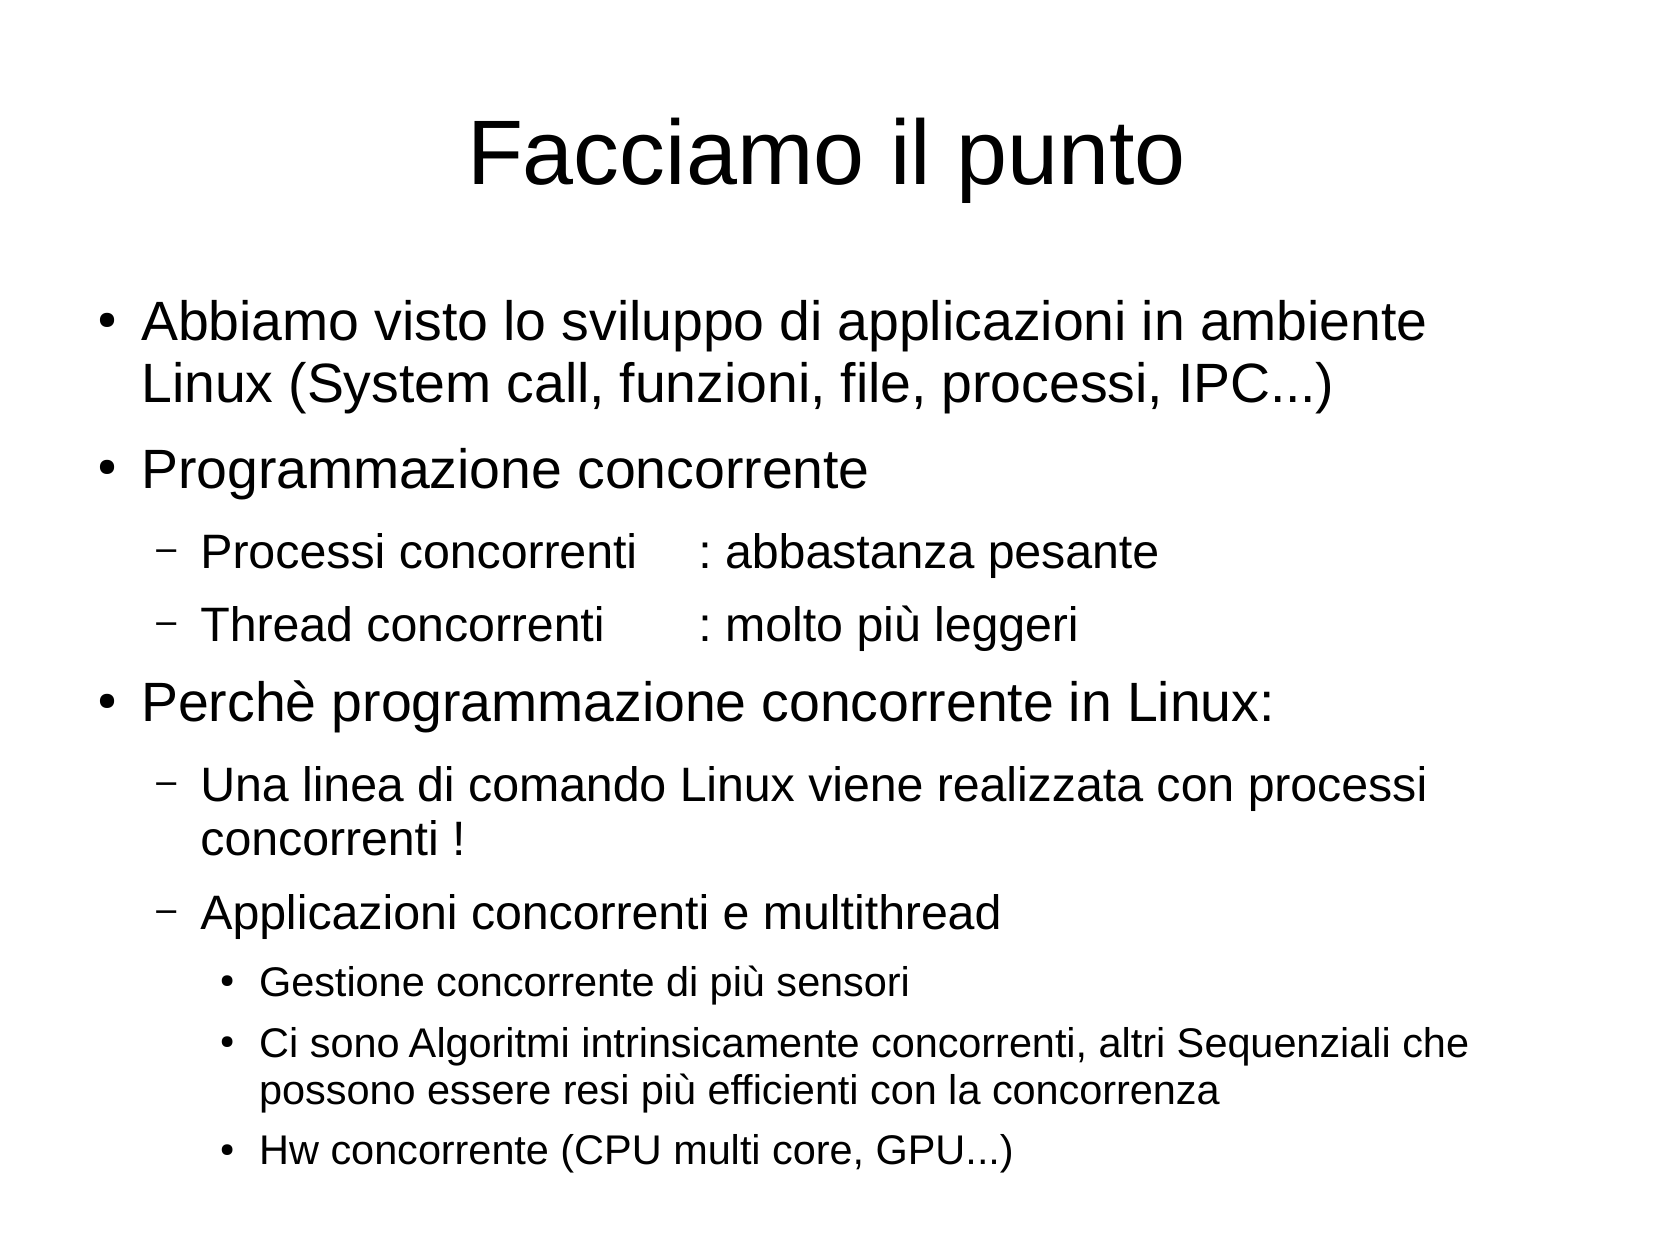

# Facciamo il punto
Abbiamo visto lo sviluppo di applicazioni in ambiente Linux (System call, funzioni, file, processi, IPC...)
Programmazione concorrente
Processi concorrenti 	: abbastanza pesante
Thread concorrenti 			 	: molto più leggeri
Perchè programmazione concorrente in Linux:
Una linea di comando Linux viene realizzata con processi concorrenti !
Applicazioni concorrenti e multithread
Gestione concorrente di più sensori
Ci sono Algoritmi intrinsicamente concorrenti, altri Sequenziali che possono essere resi più efficienti con la concorrenza
Hw concorrente (CPU multi core, GPU...)